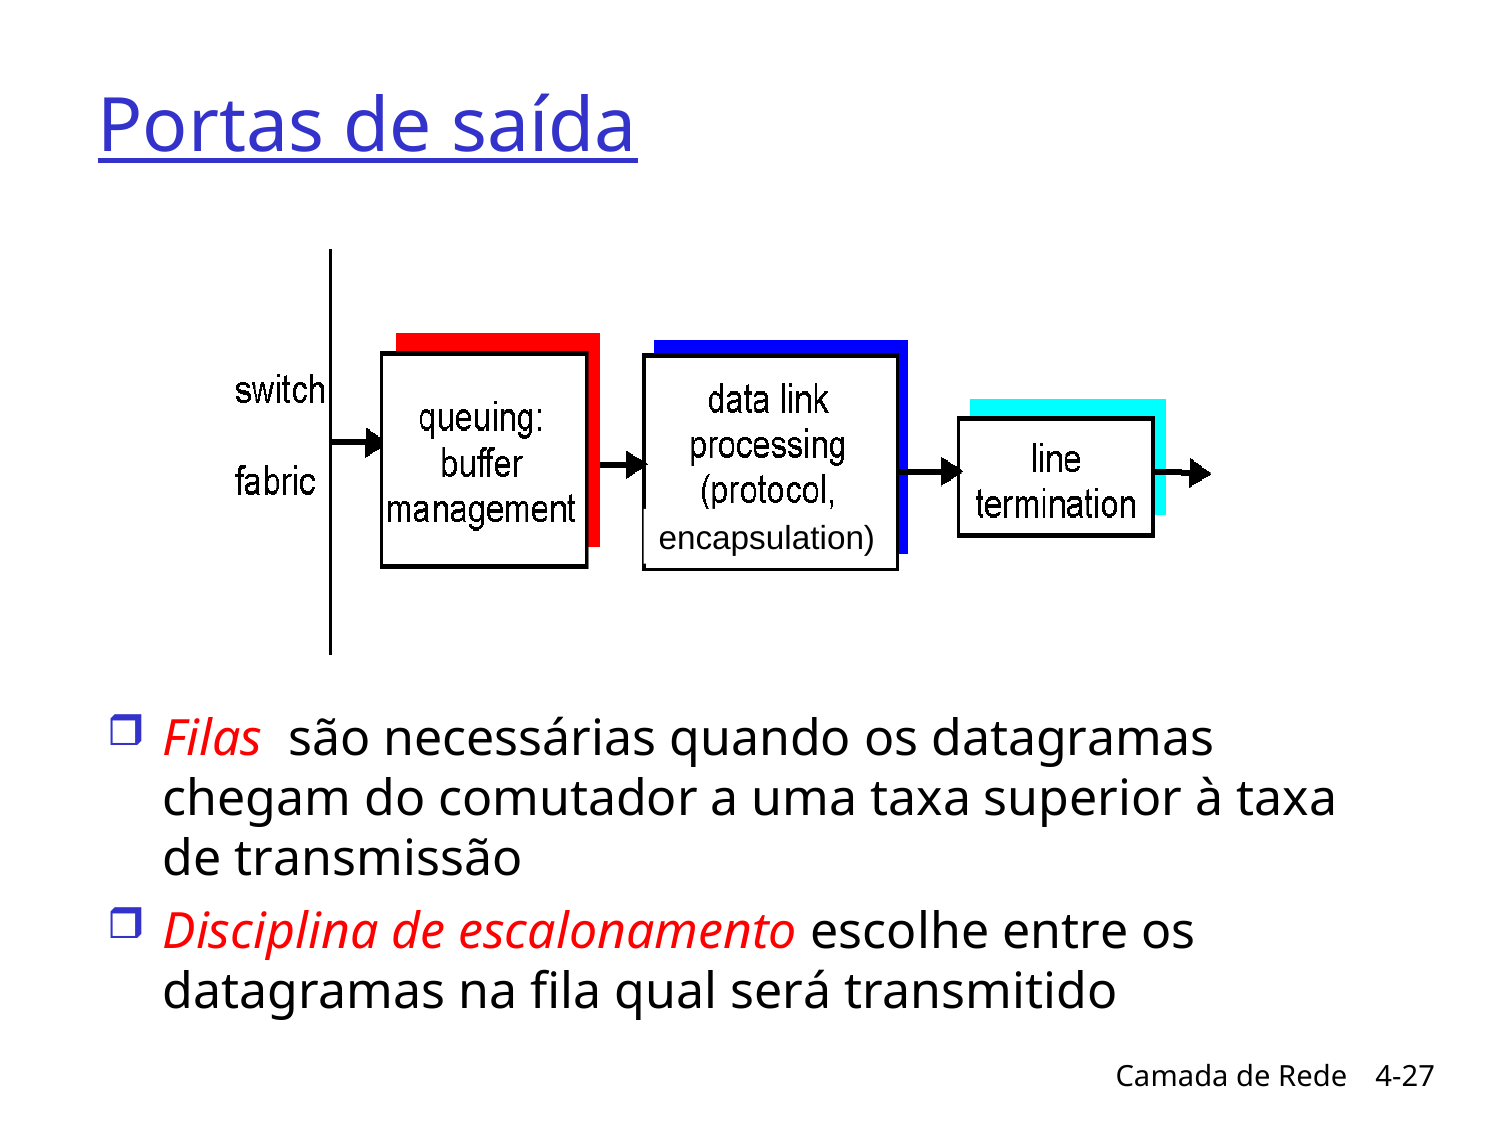

Portas de saída
encapsulation)
Filas são necessárias quando os datagramas chegam do comutador a uma taxa superior à taxa de transmissão
Disciplina de escalonamento escolhe entre os datagramas na fila qual será transmitido
Camada de Rede